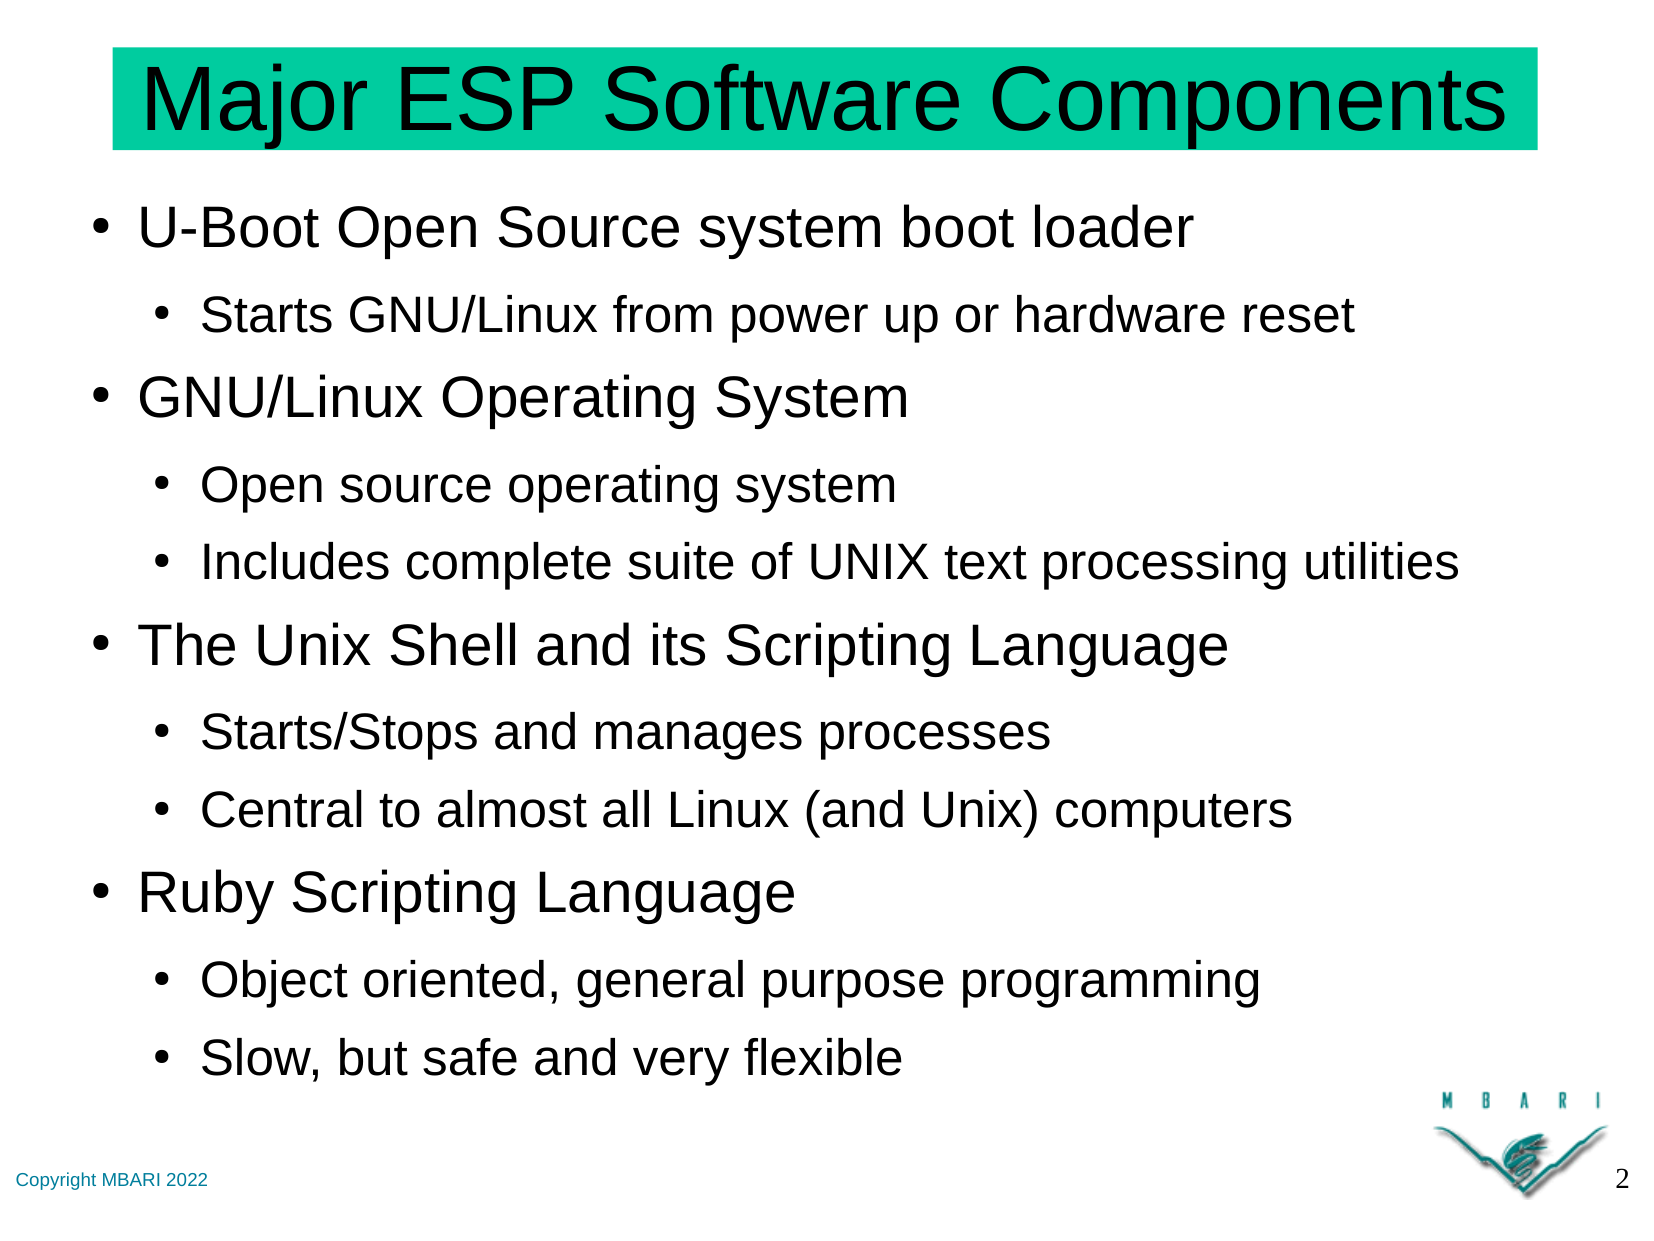

# Major ESP Software Components
U-Boot Open Source system boot loader
Starts GNU/Linux from power up or hardware reset
GNU/Linux Operating System
Open source operating system
Includes complete suite of UNIX text processing utilities
The Unix Shell and its Scripting Language
Starts/Stops and manages processes
Central to almost all Linux (and Unix) computers
Ruby Scripting Language
Object oriented, general purpose programming
Slow, but safe and very flexible